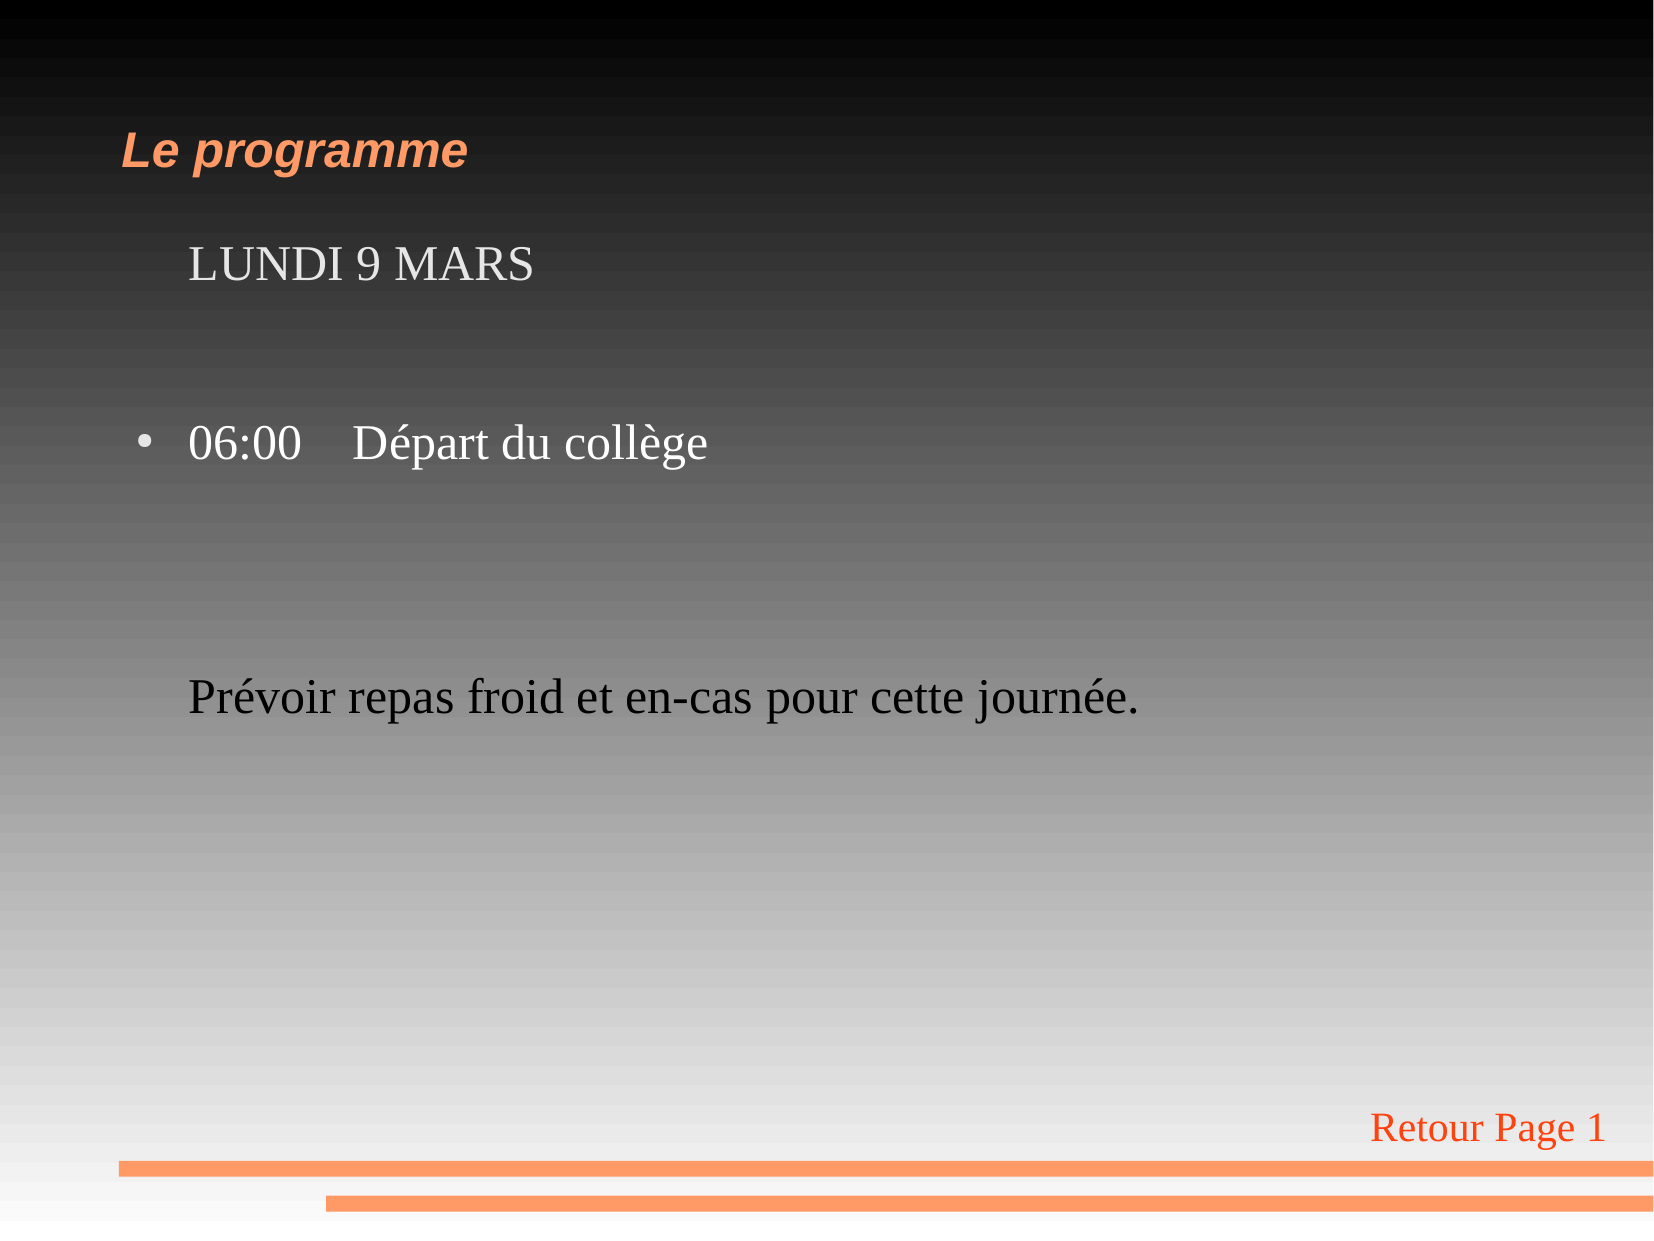

# Le programme
LUNDI 9 MARS
06:00 Départ du collège
Prévoir repas froid et en-cas pour cette journée.
Retour Page 1